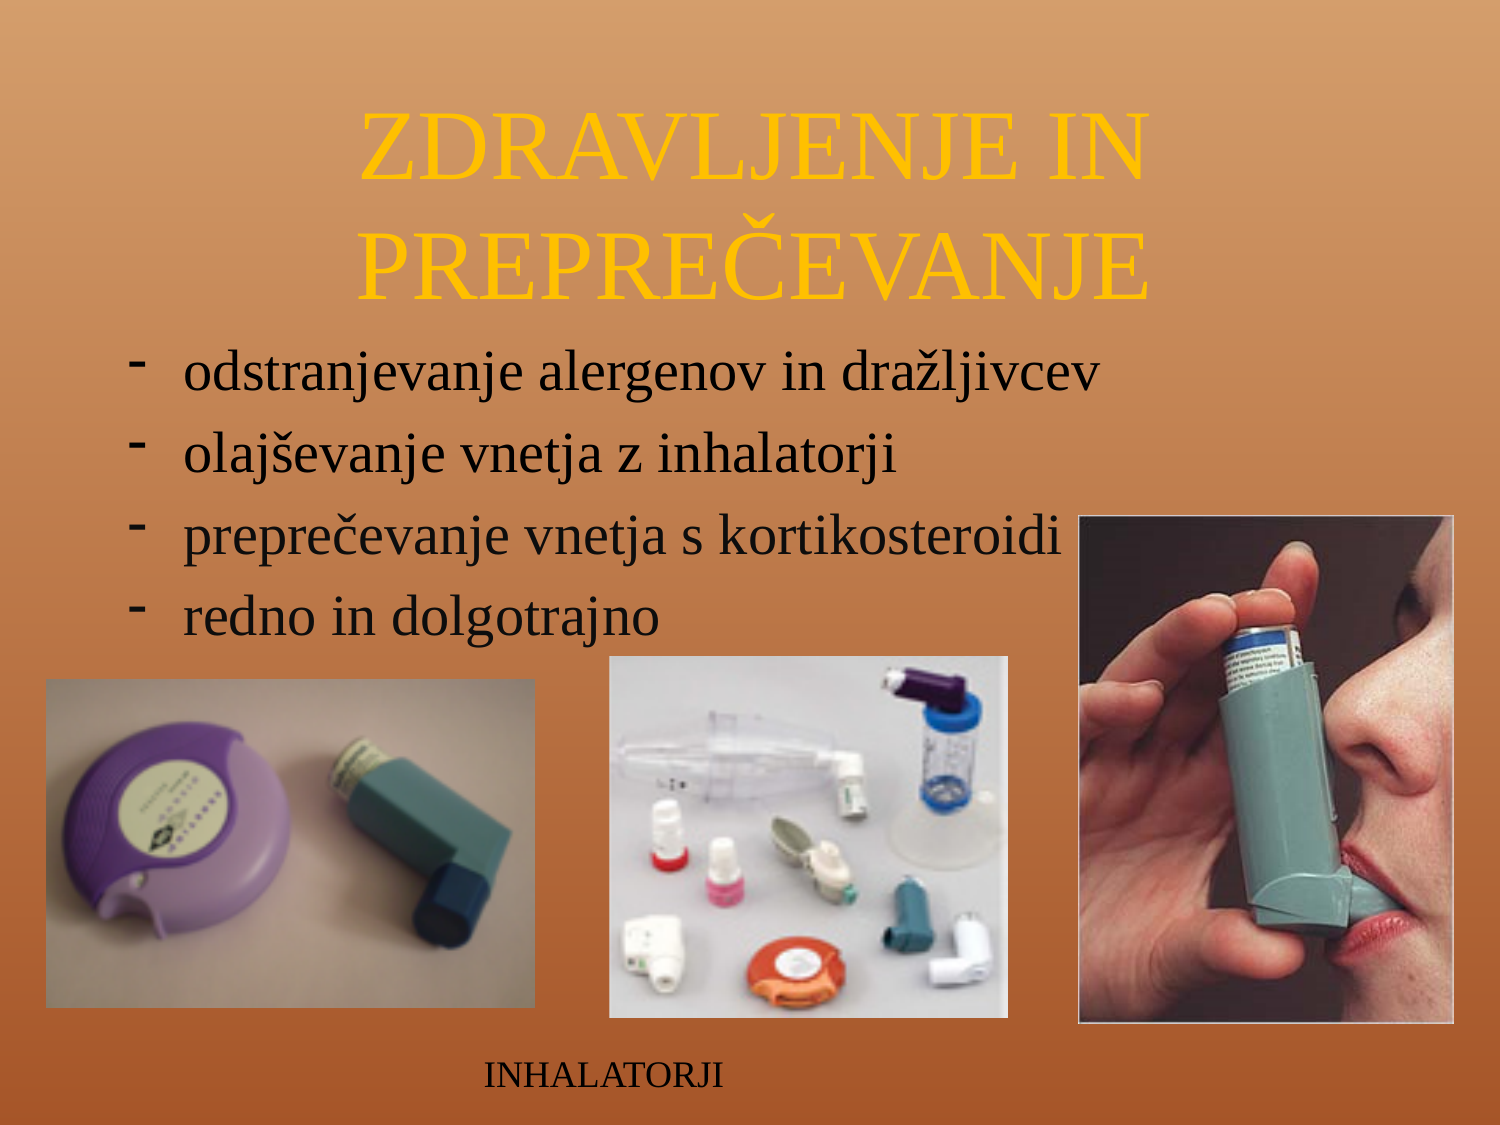

# ZDRAVLJENJE IN PREPREČEVANJE
odstranjevanje alergenov in dražljivcev
olajševanje vnetja z inhalatorji
preprečevanje vnetja s kortikosteroidi
redno in dolgotrajno
INHALATORJI